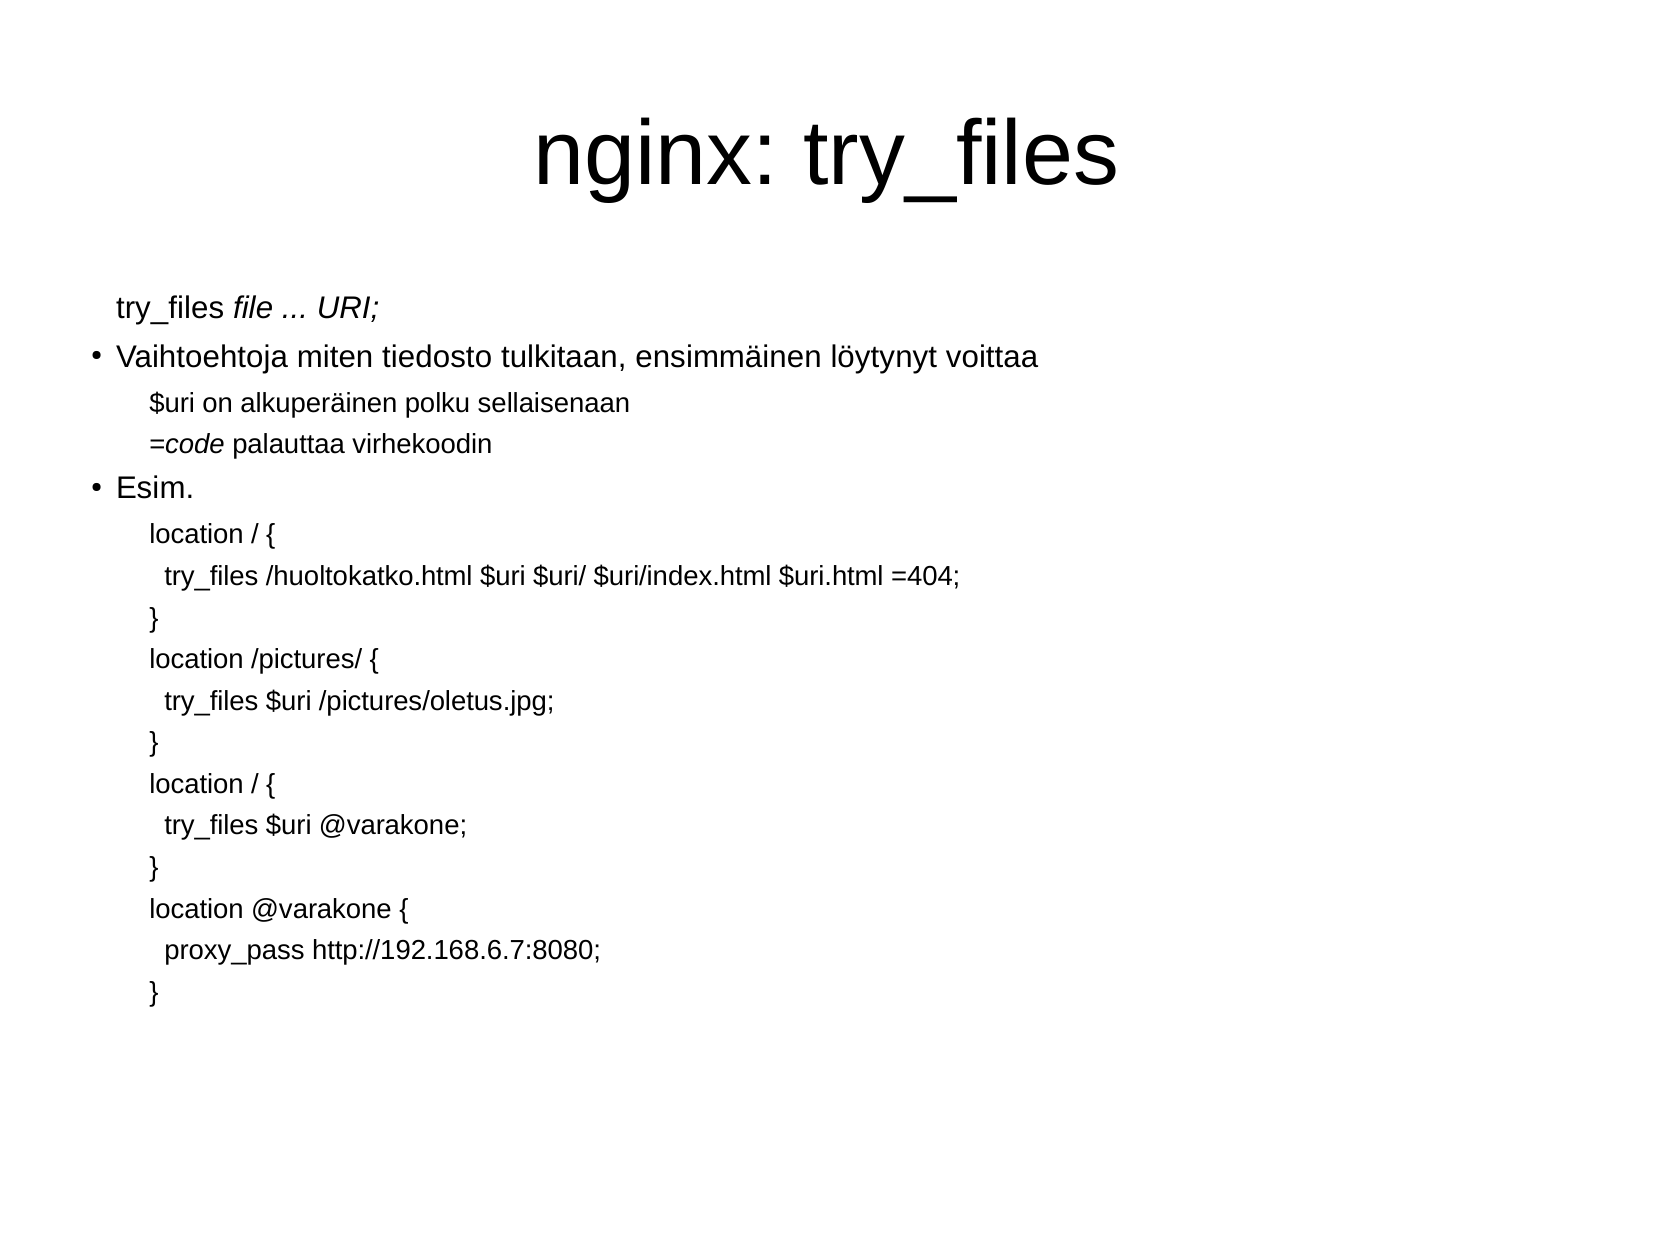

# nginx: try_files
try_files file ... URI;
Vaihtoehtoja miten tiedosto tulkitaan, ensimmäinen löytynyt voittaa
$uri on alkuperäinen polku sellaisenaan
=code palauttaa virhekoodin
Esim.
location / {
 try_files /huoltokatko.html $uri $uri/ $uri/index.html $uri.html =404;
}
location /pictures/ {
 try_files $uri /pictures/oletus.jpg;
}
location / {
 try_files $uri @varakone;
}
location @varakone {
 proxy_pass http://192.168.6.7:8080;
}